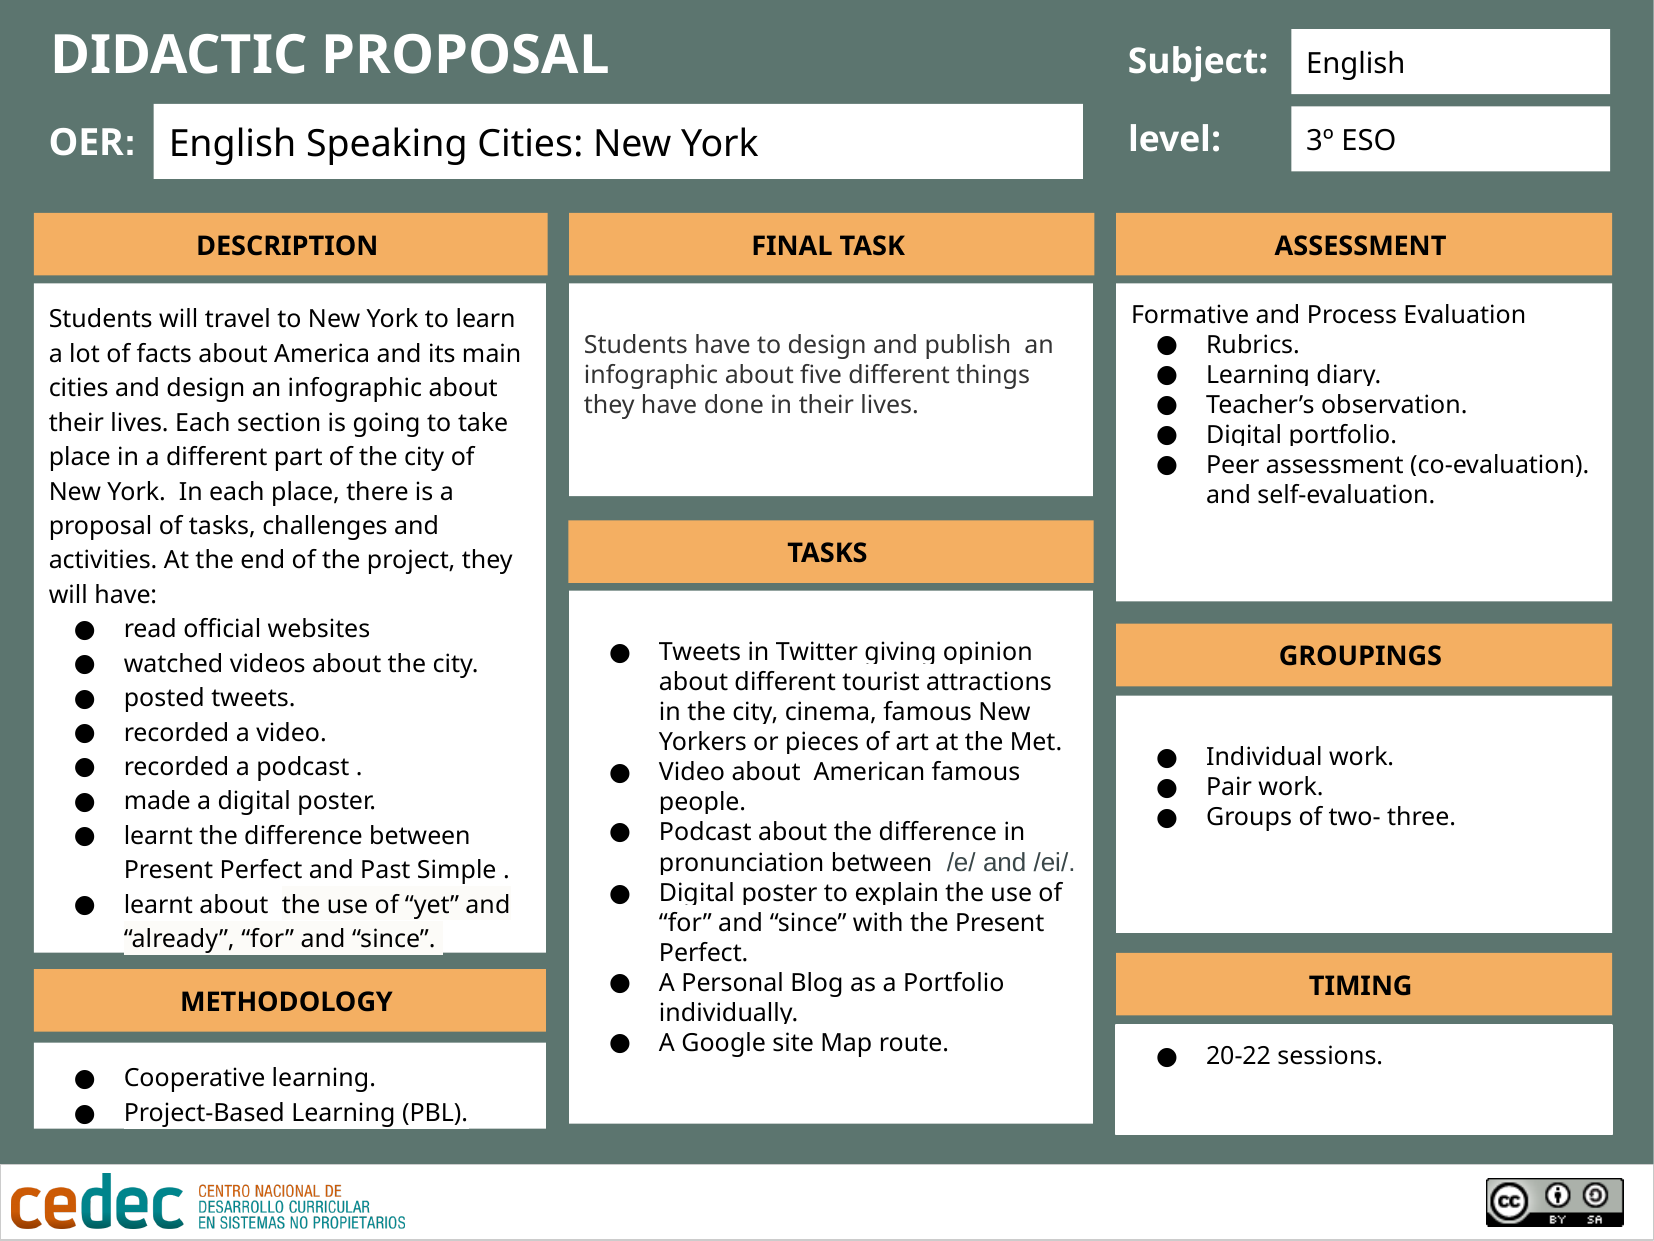

DIDACTIC PROPOSAL
English
Subject:
English Speaking Cities: New York
3º ESO
level:
OER:
DESCRIPTION
FINAL TASK
ASSESSMENT
Students will travel to New York to learn a lot of facts about America and its main cities and design an infographic about their lives. Each section is going to take place in a different part of the city of New York. In each place, there is a proposal of tasks, challenges and activities. At the end of the project, they will have:
read official websites
watched videos about the city.
posted tweets.
recorded a video.
recorded a podcast .
made a digital poster.
learnt the difference between Present Perfect and Past Simple .
learnt about the use of “yet” and “already”, “for” and “since”.
Students have to design and publish an infographic about five different things they have done in their lives.
Formative and Process Evaluation
Rubrics.
Learning diary.
Teacher’s observation.
Digital portfolio.
Peer assessment (co-evaluation). and self-evaluation.
TASKS
Tweets in Twitter giving opinion about different tourist attractions in the city, cinema, famous New Yorkers or pieces of art at the Met.
Video about American famous people.
Podcast about the difference in pronunciation between /e/ and /ei/.
Digital poster to explain the use of “for” and “since” with the Present Perfect.
A Personal Blog as a Portfolio individually.
A Google site Map route.
GROUPINGS
Individual work.
Pair work.
Groups of two- three.
TIMING
METHODOLOGY
20-22 sessions.
Cooperative learning.
Project-Based Learning (PBL).